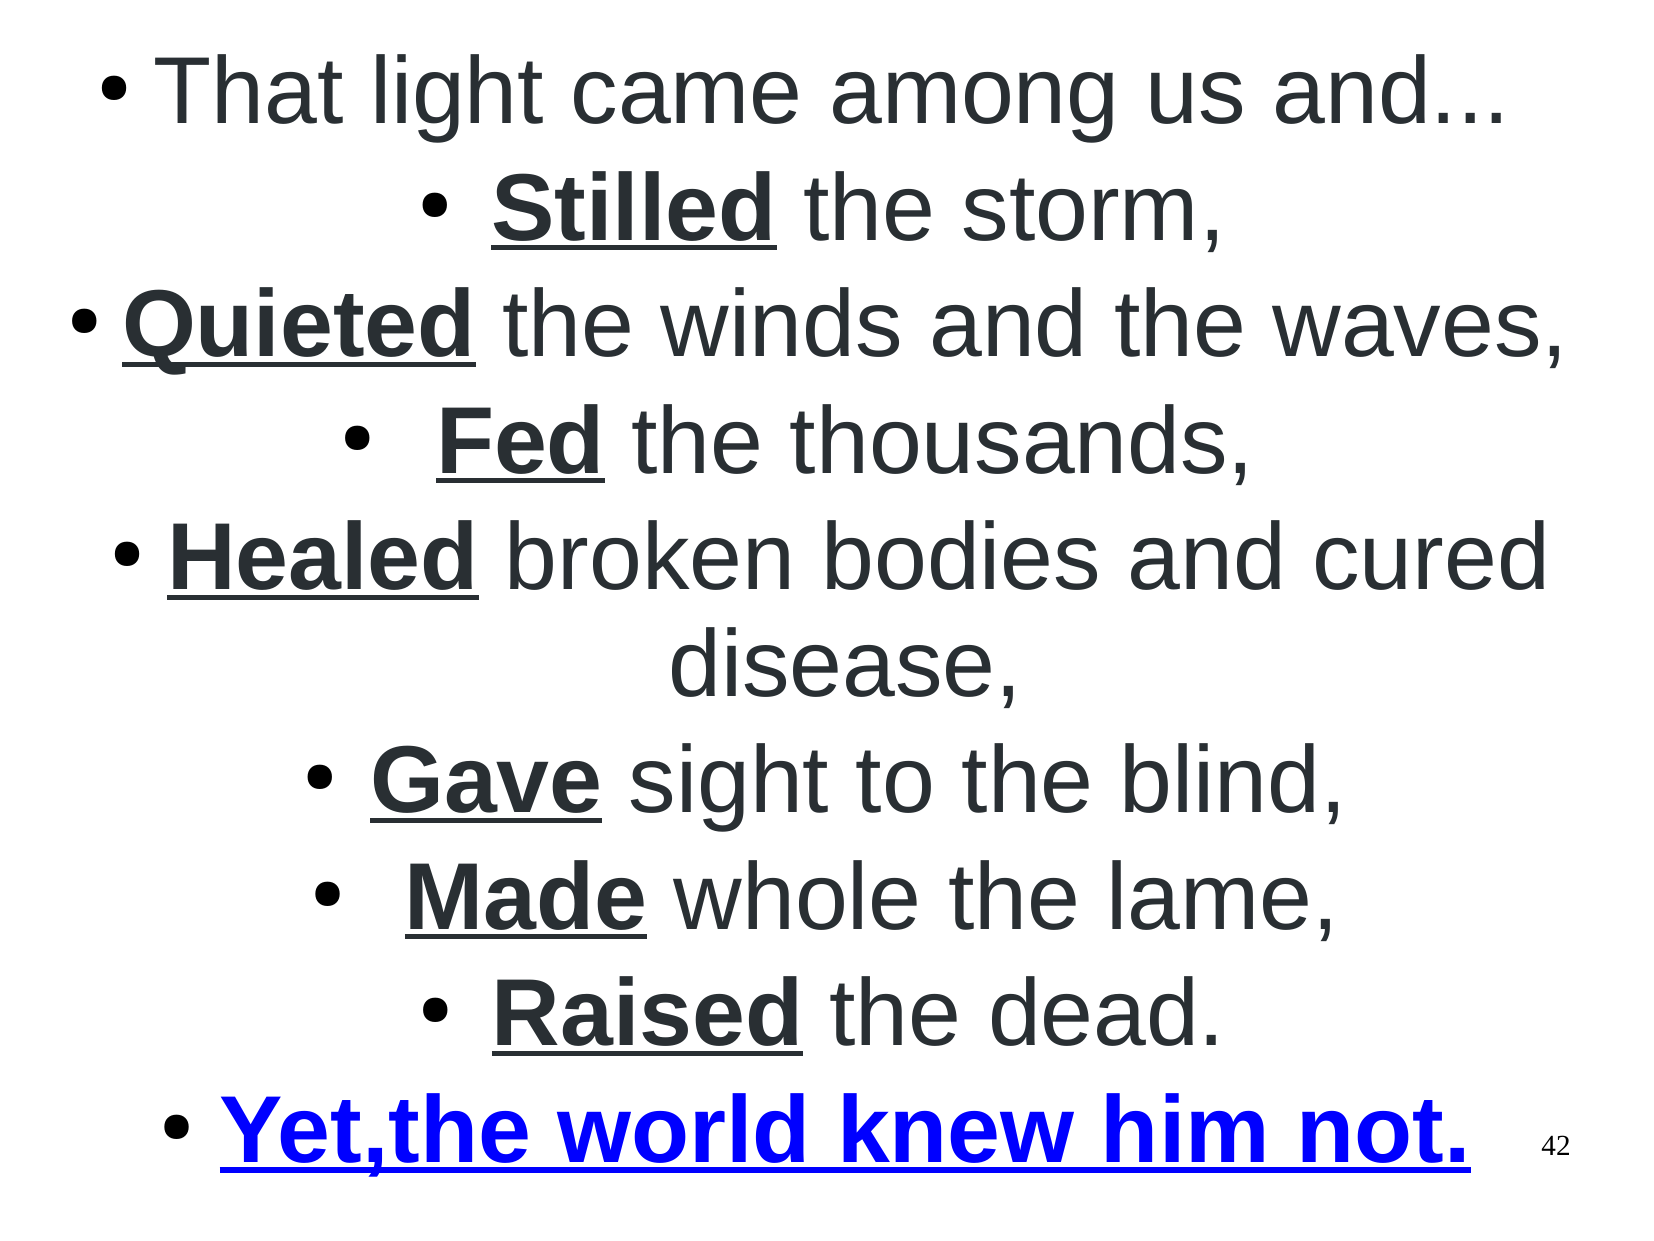

# That light came among us and...
Stilled the storm,
Quieted the winds and the waves,
 Fed the thousands,
Healed broken bodies and cured disease,
Gave sight to the blind,
 Made whole the lame,
Raised the dead.
Yet,the world knew him not.
42